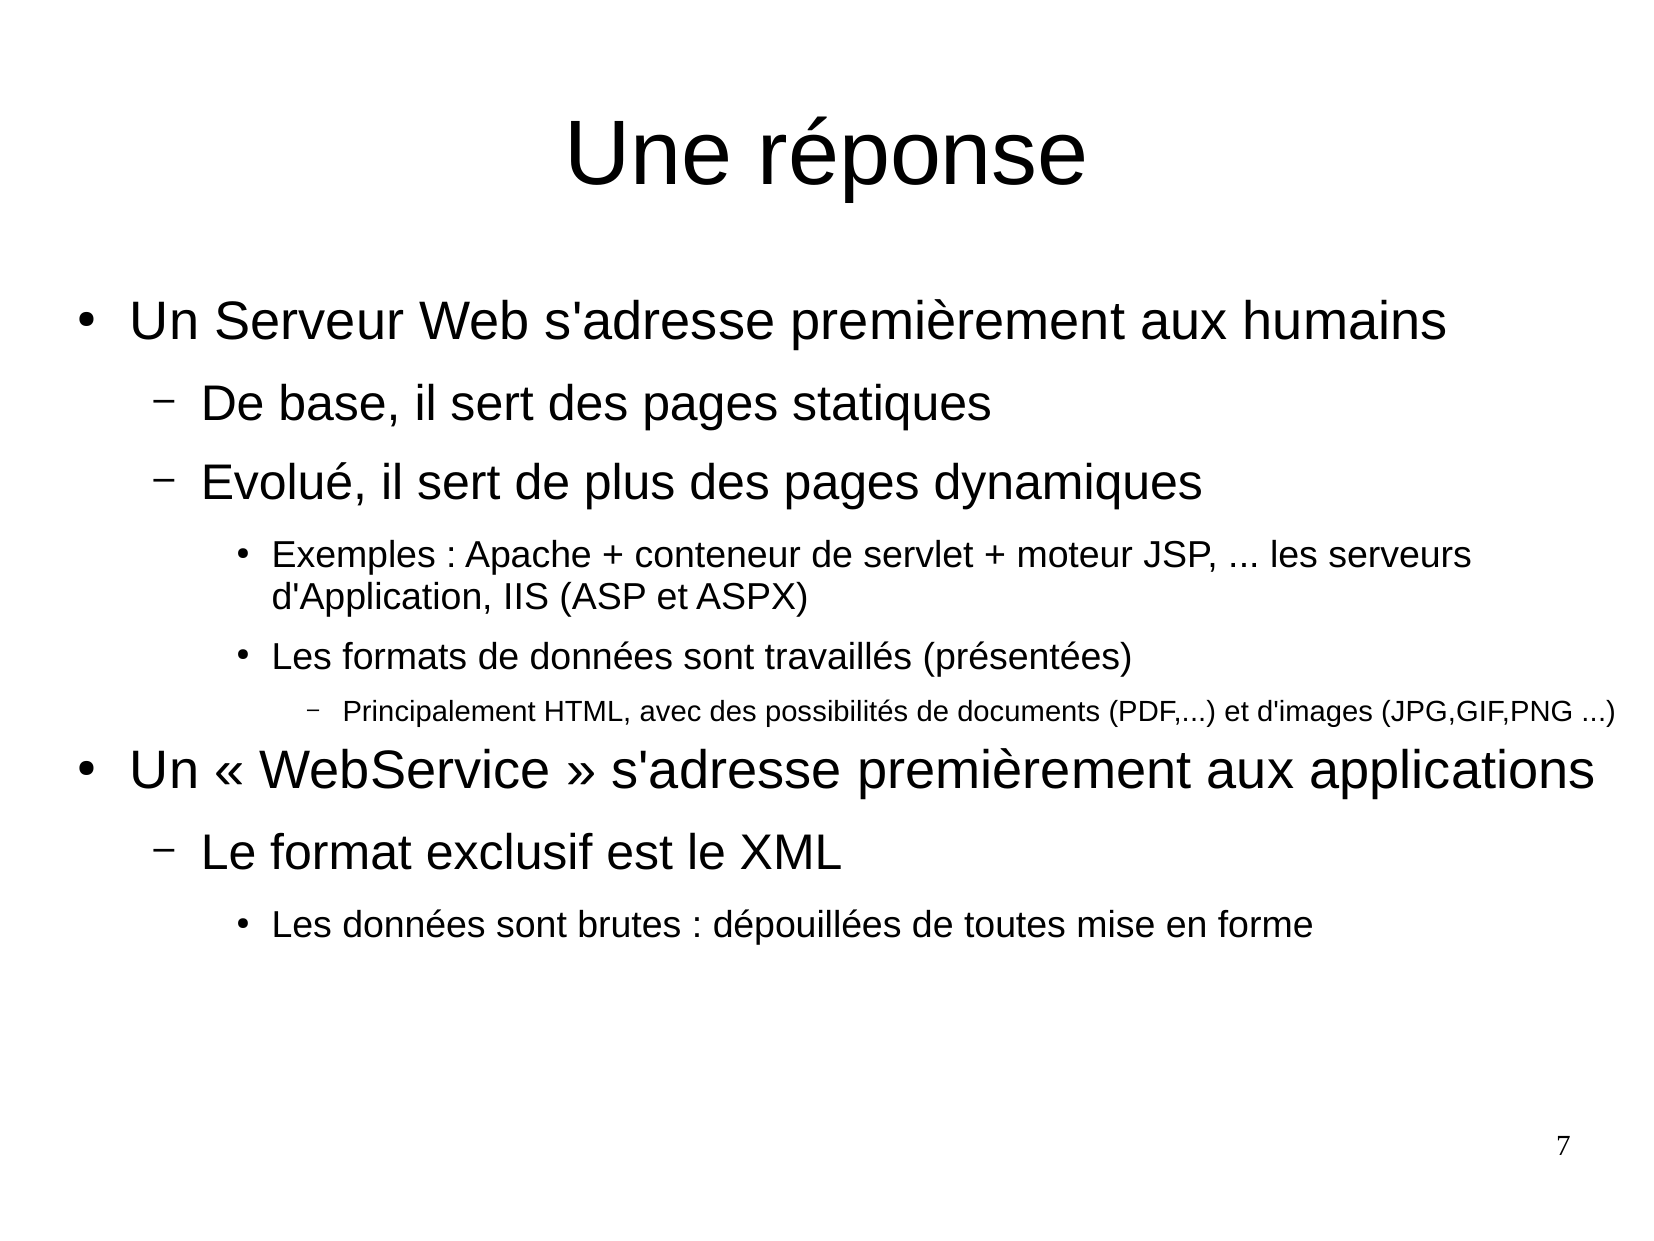

# Une réponse
Un Serveur Web s'adresse premièrement aux humains
De base, il sert des pages statiques
Evolué, il sert de plus des pages dynamiques
Exemples : Apache + conteneur de servlet + moteur JSP, ... les serveurs d'Application, IIS (ASP et ASPX)
Les formats de données sont travaillés (présentées)
Principalement HTML, avec des possibilités de documents (PDF,...) et d'images (JPG,GIF,PNG ...)
Un « WebService » s'adresse premièrement aux applications
Le format exclusif est le XML
Les données sont brutes : dépouillées de toutes mise en forme
7